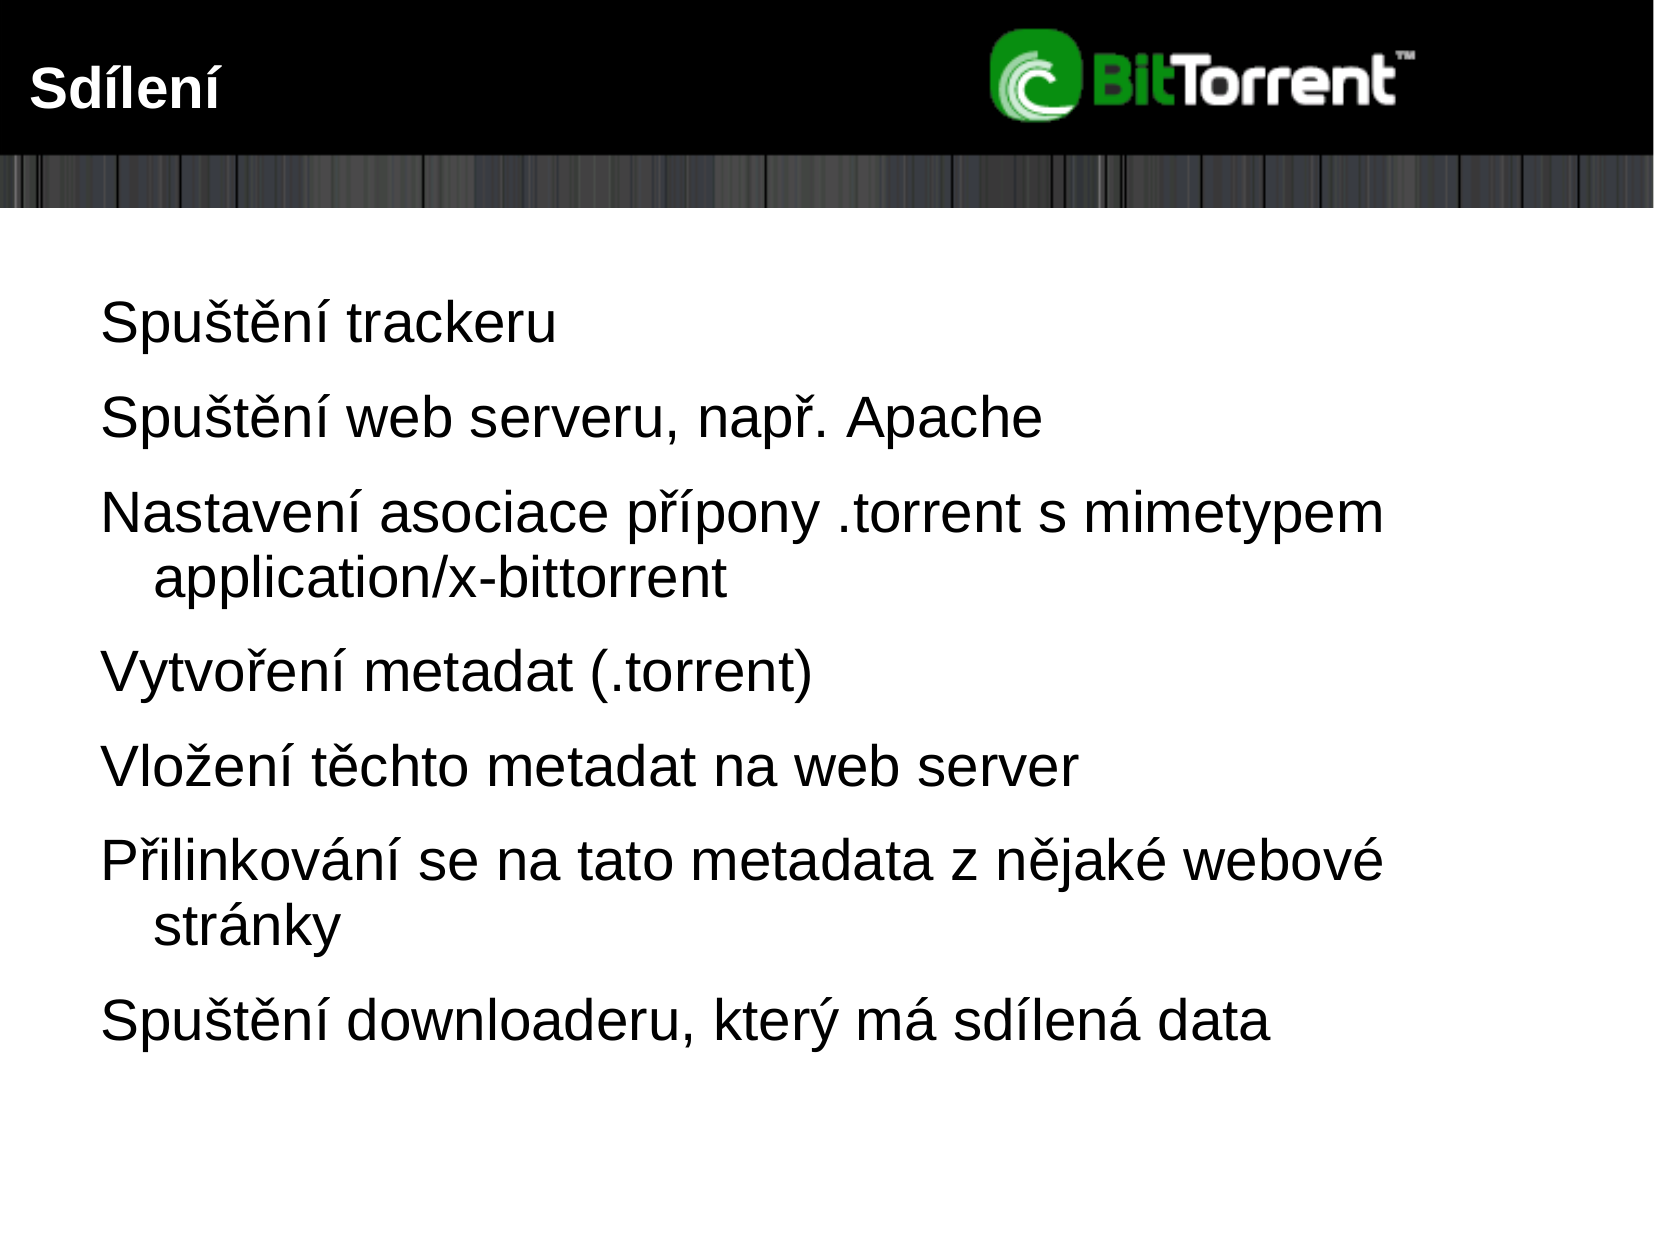

# Sdílení
Spuštění trackeru
Spuštění web serveru, např. Apache
Nastavení asociace přípony .torrent s mimetypem application/x-bittorrent
Vytvoření metadat (.torrent)
Vložení těchto metadat na web server
Přilinkování se na tato metadata z nějaké webové stránky
Spuštění downloaderu, který má sdílená data